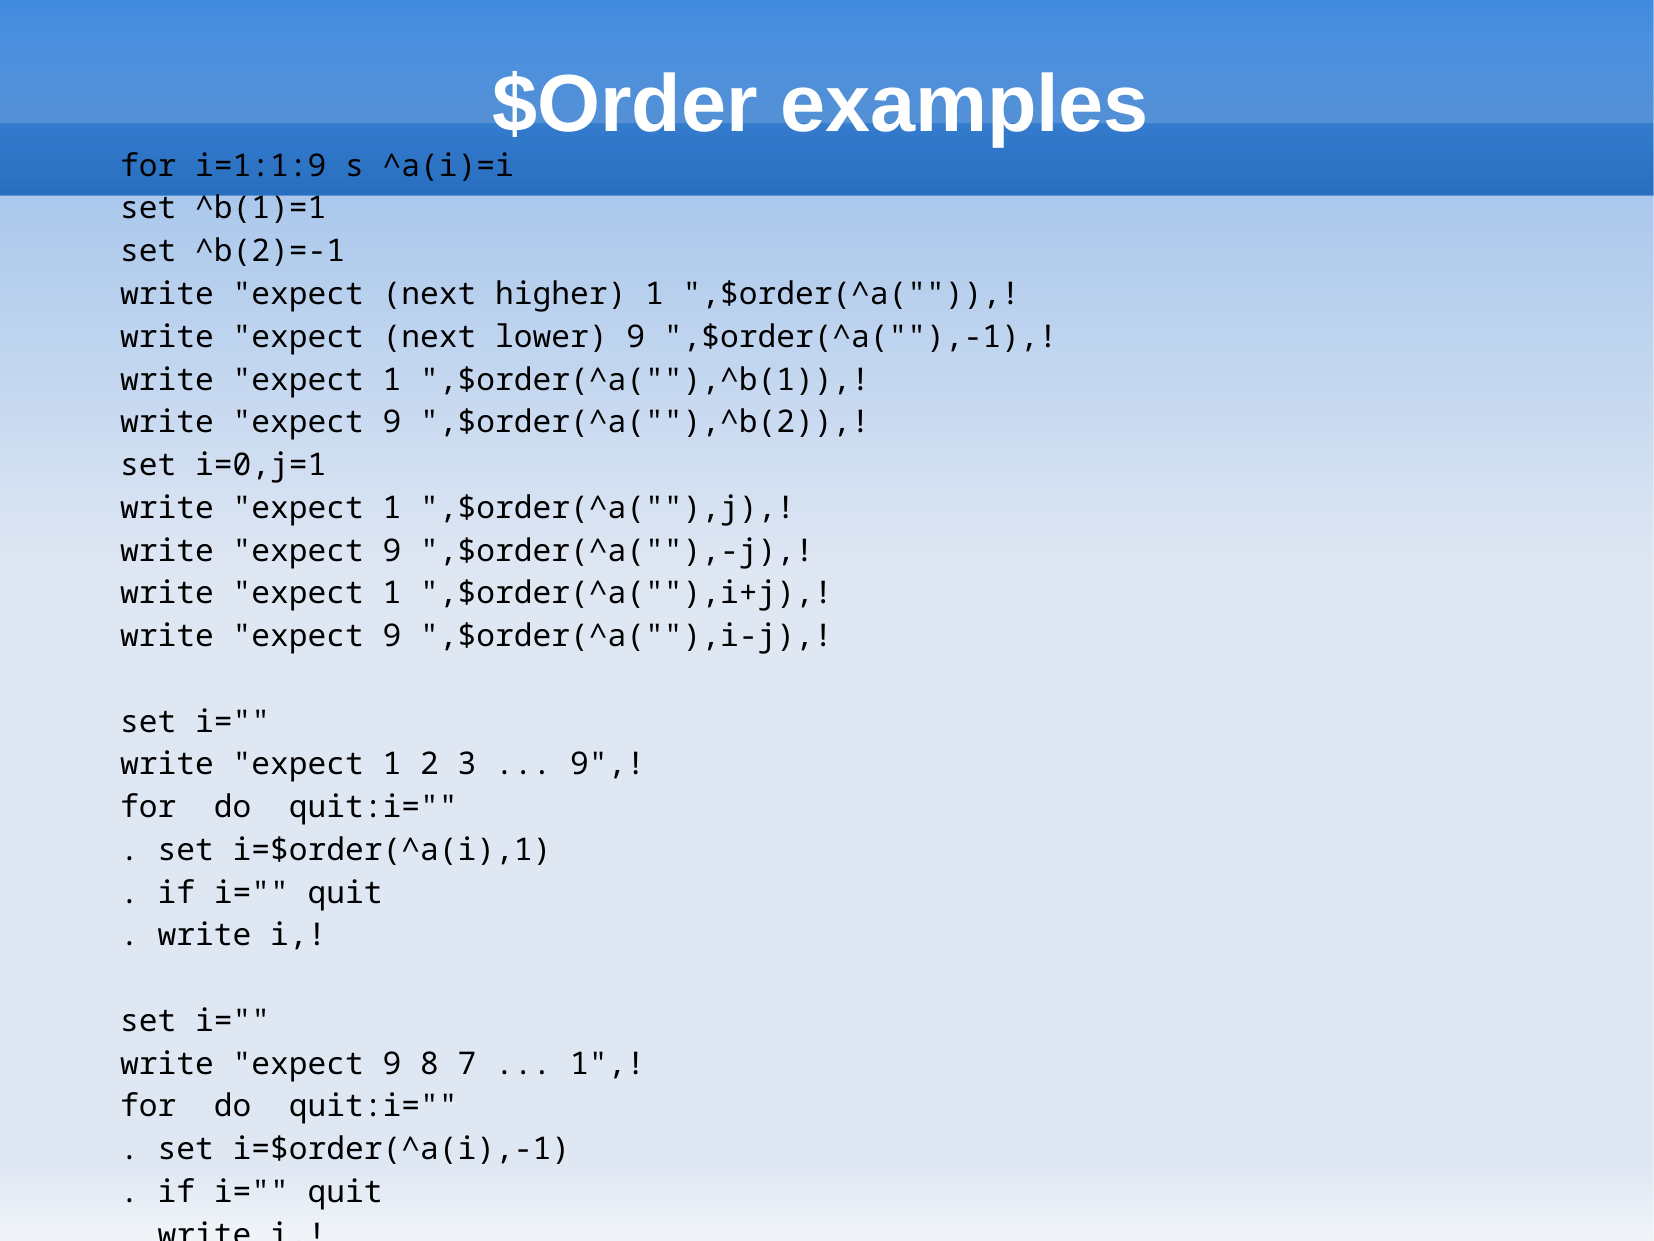

# $Order examples
 for i=1:1:9 s ^a(i)=i
 set ^b(1)=1
 set ^b(2)=-1
 write "expect (next higher) 1 ",$order(^a("")),!
 write "expect (next lower) 9 ",$order(^a(""),-1),!
 write "expect 1 ",$order(^a(""),^b(1)),!
 write "expect 9 ",$order(^a(""),^b(2)),!
 set i=0,j=1
 write "expect 1 ",$order(^a(""),j),!
 write "expect 9 ",$order(^a(""),-j),!
 write "expect 1 ",$order(^a(""),i+j),!
 write "expect 9 ",$order(^a(""),i-j),!
 set i=""
 write "expect 1 2 3 ... 9",!
 for do quit:i=""
 . set i=$order(^a(i),1)
 . if i="" quit
 . write i,!
 set i=""
 write "expect 9 8 7 ... 1",!
 for do quit:i=""
 . set i=$order(^a(i),-1)
 . if i="" quit
 . write i,!